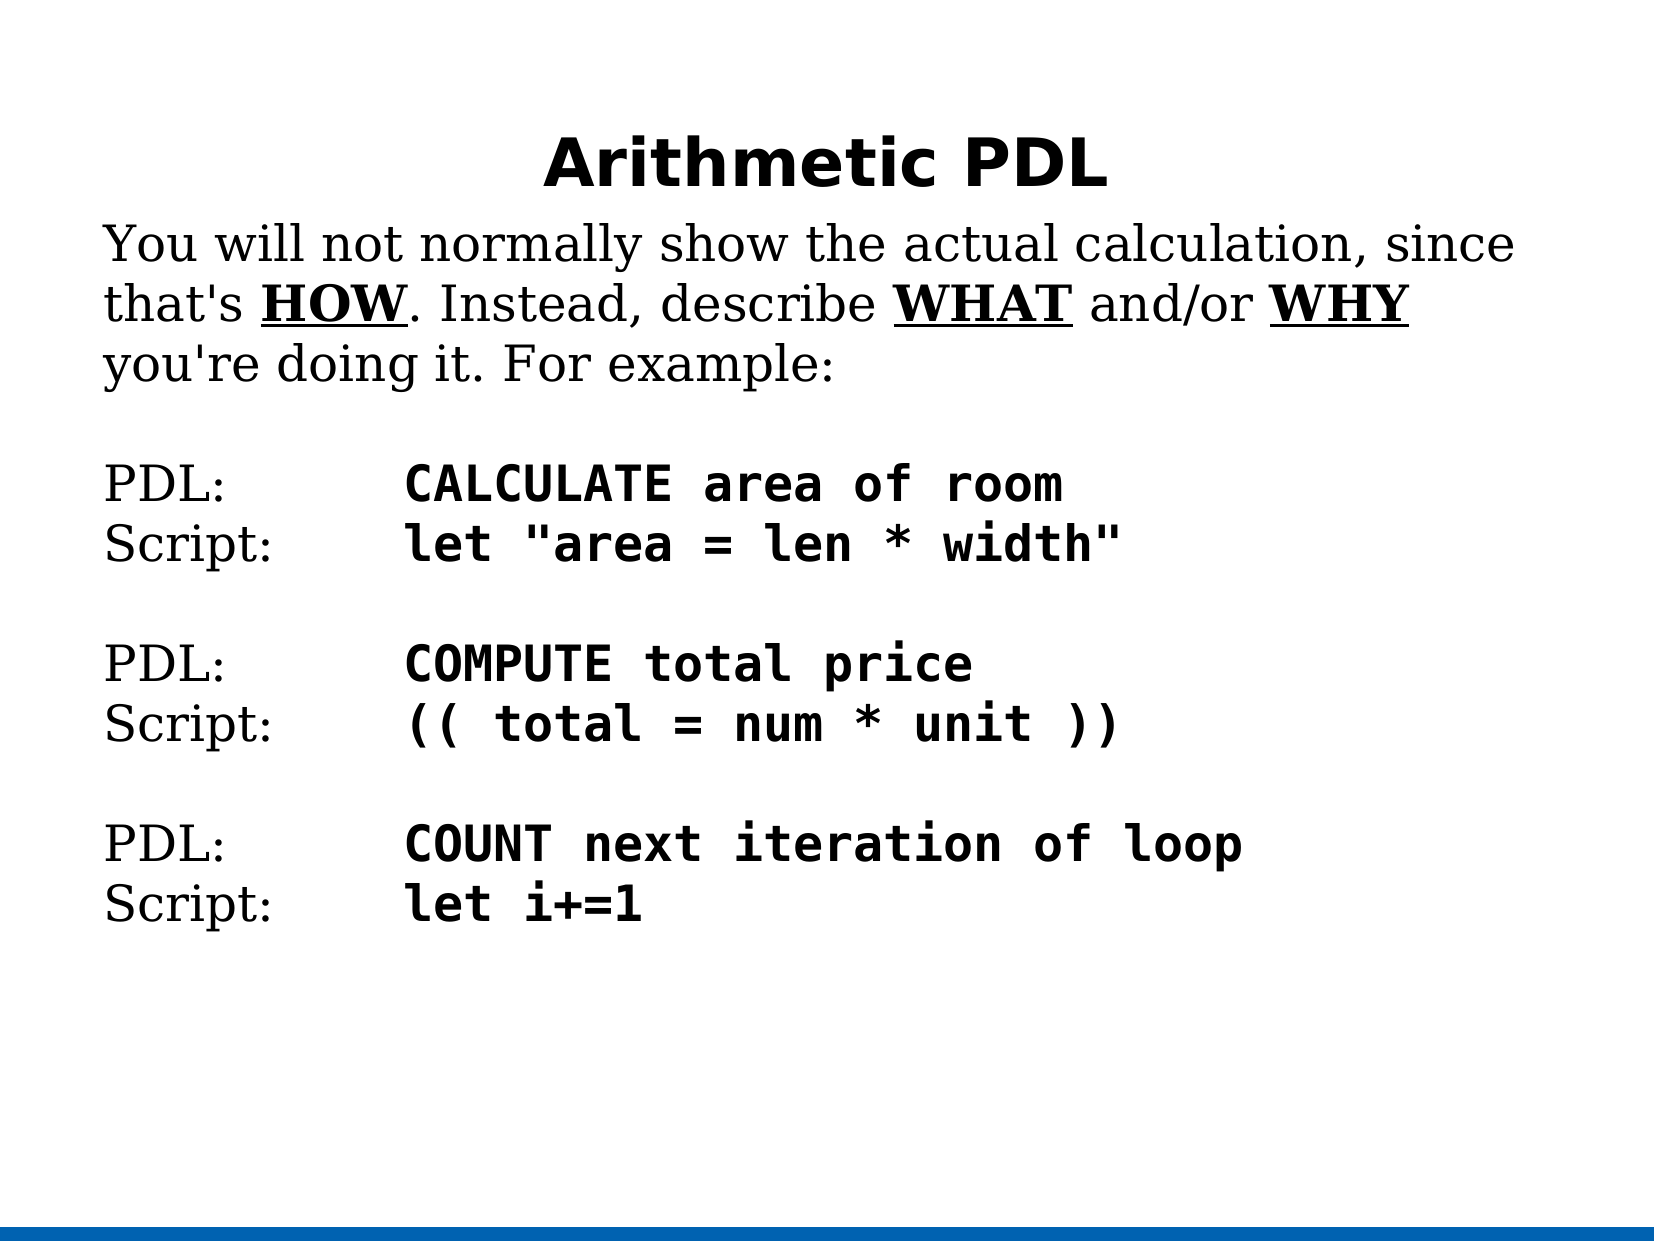

Arithmetic PDL
You will not normally show the actual calculation, since that's HOW. Instead, describe WHAT and/or WHY you're doing it. For example:
PDL:		CALCULATE area of room
Script:	let "area = len * width"
PDL:		COMPUTE total price
Script:	(( total = num * unit ))
PDL:		COUNT next iteration of loop
Script:	let i+=1